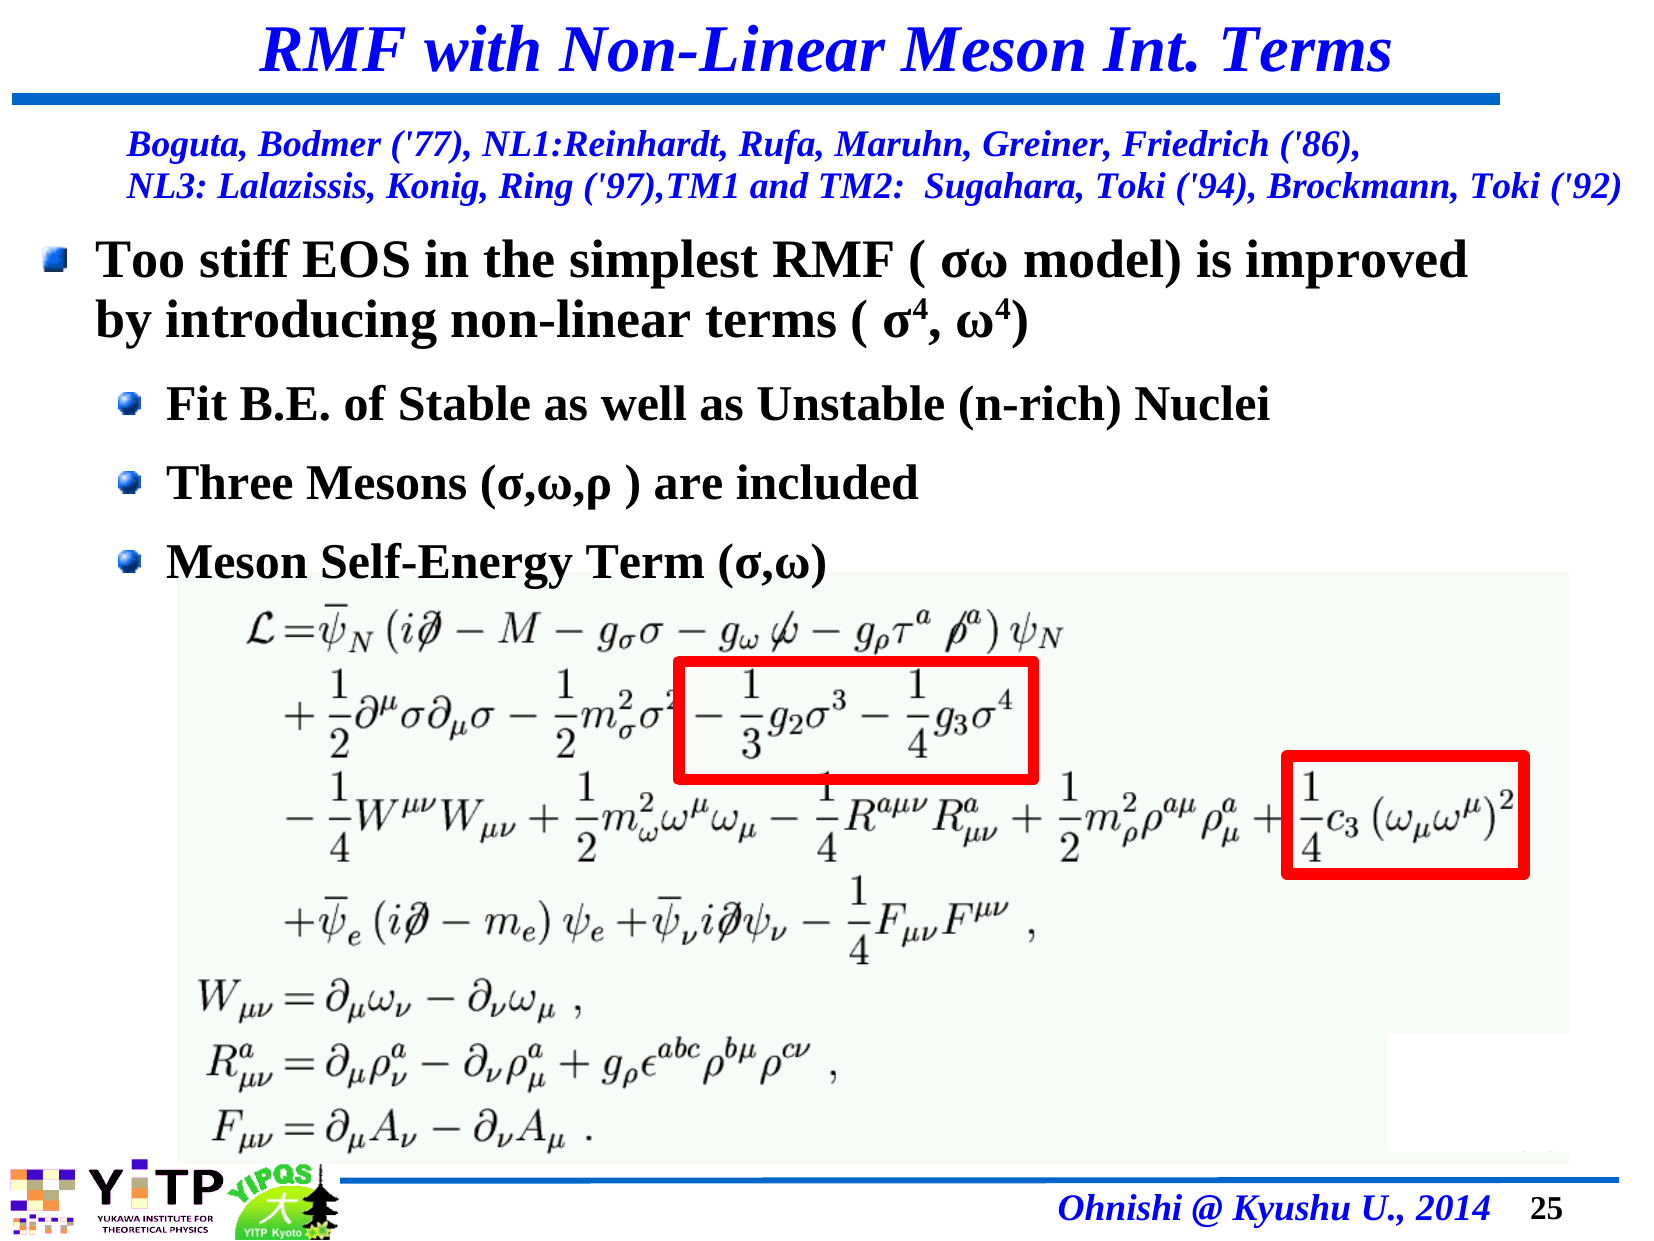

# RMF with Non-Linear Meson Int. Terms
Boguta, Bodmer ('77), NL1:Reinhardt, Rufa, Maruhn, Greiner, Friedrich ('86),
NL3: Lalazissis, Konig, Ring ('97),TM1 and TM2: Sugahara, Toki ('94), Brockmann, Toki ('92)
Too stiff EOS in the simplest RMF ( σω model) is improved
by introducing non-linear terms ( σ4, ω4)
Fit B.E. of Stable as well as Unstable (n-rich) Nuclei
Three Mesons (σ,ω,ρ ) are included
Meson Self-Energy Term (σ,ω)